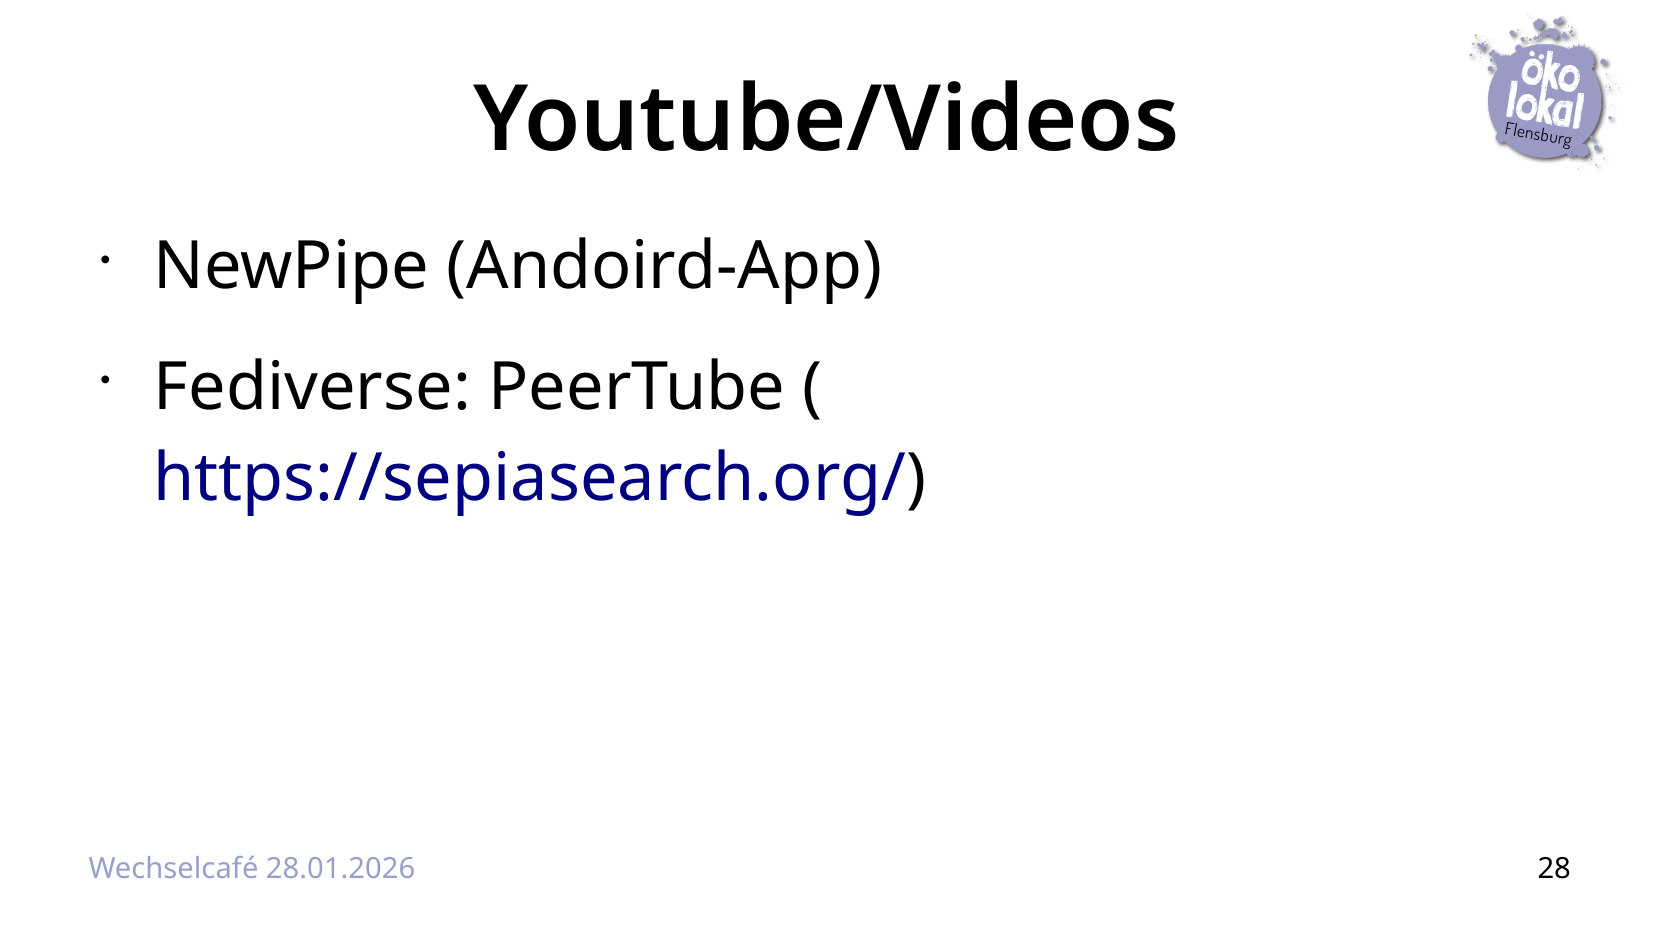

# Youtube/Videos
NewPipe (Andoird-App)
Fediverse: PeerTube (https://sepiasearch.org/)